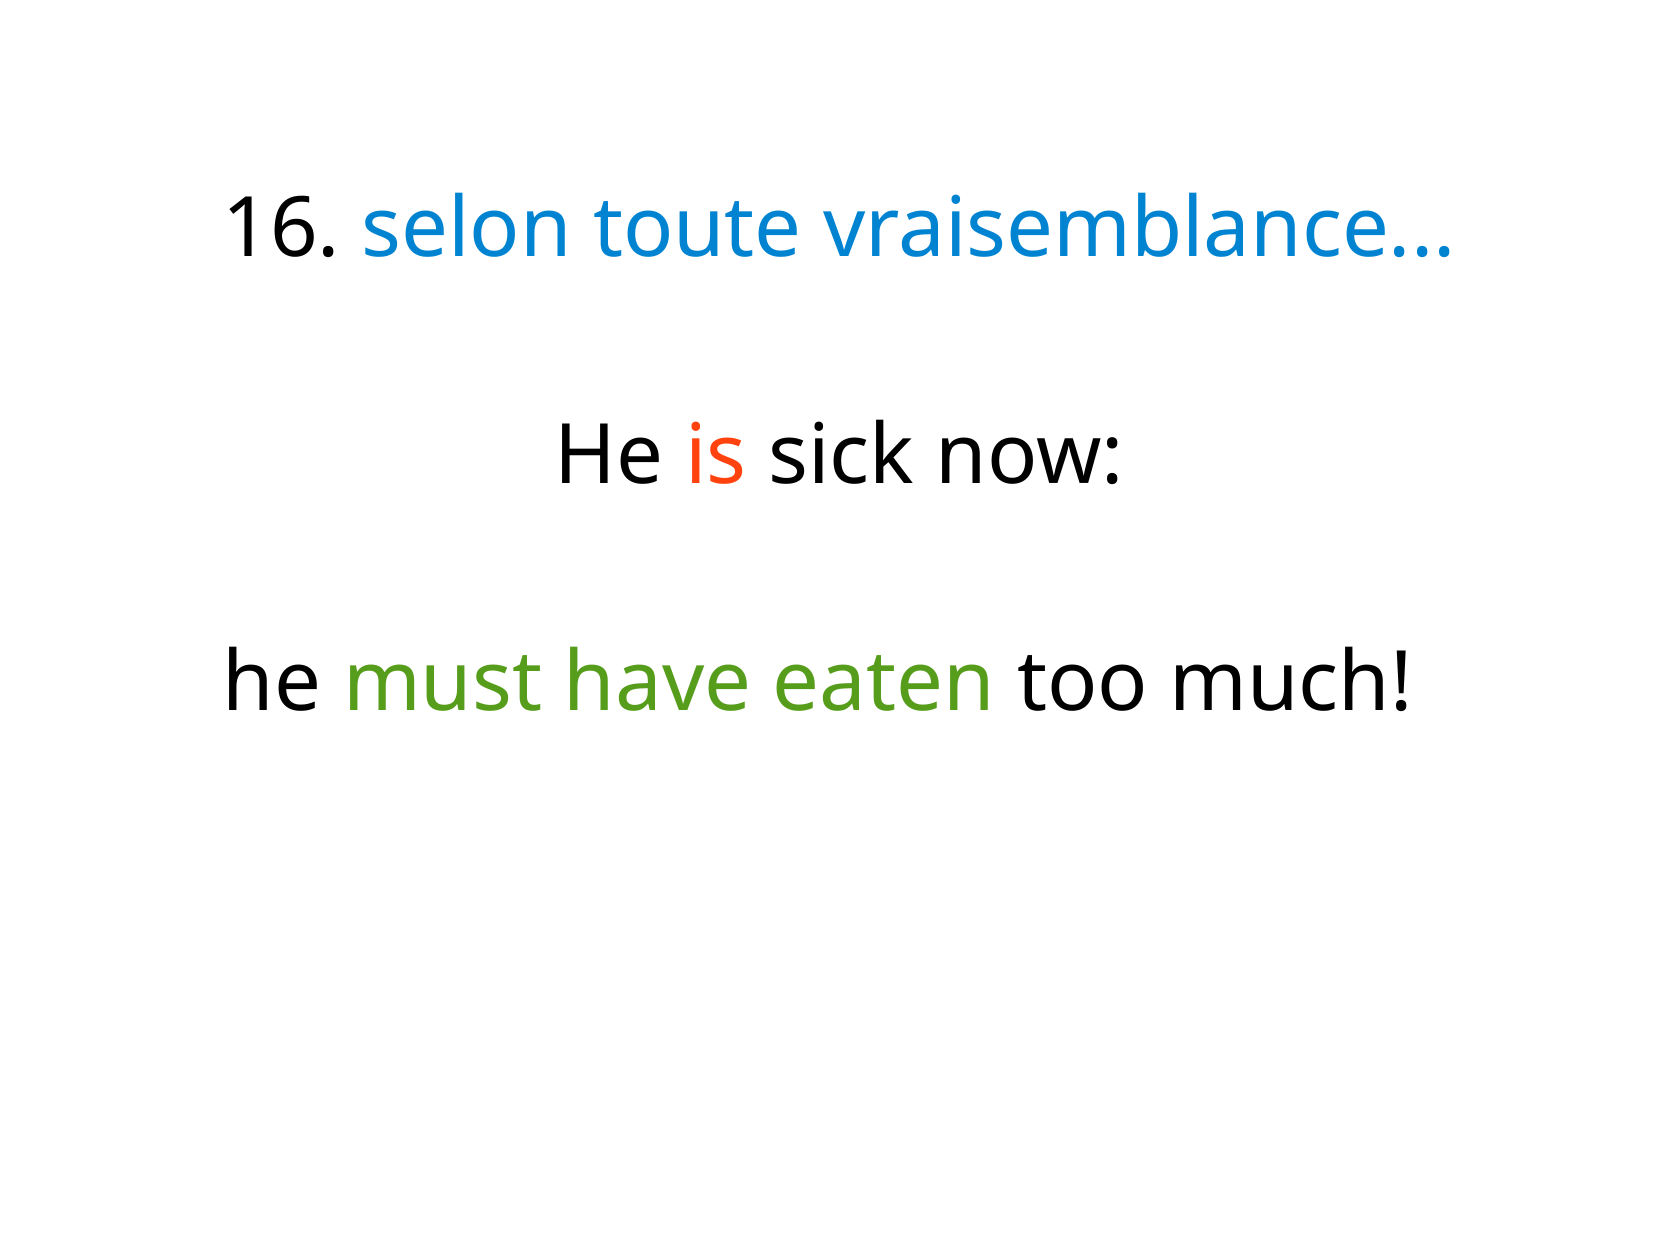

16. selon toute vraisemblance...
He is sick now:
he must have eaten too much!